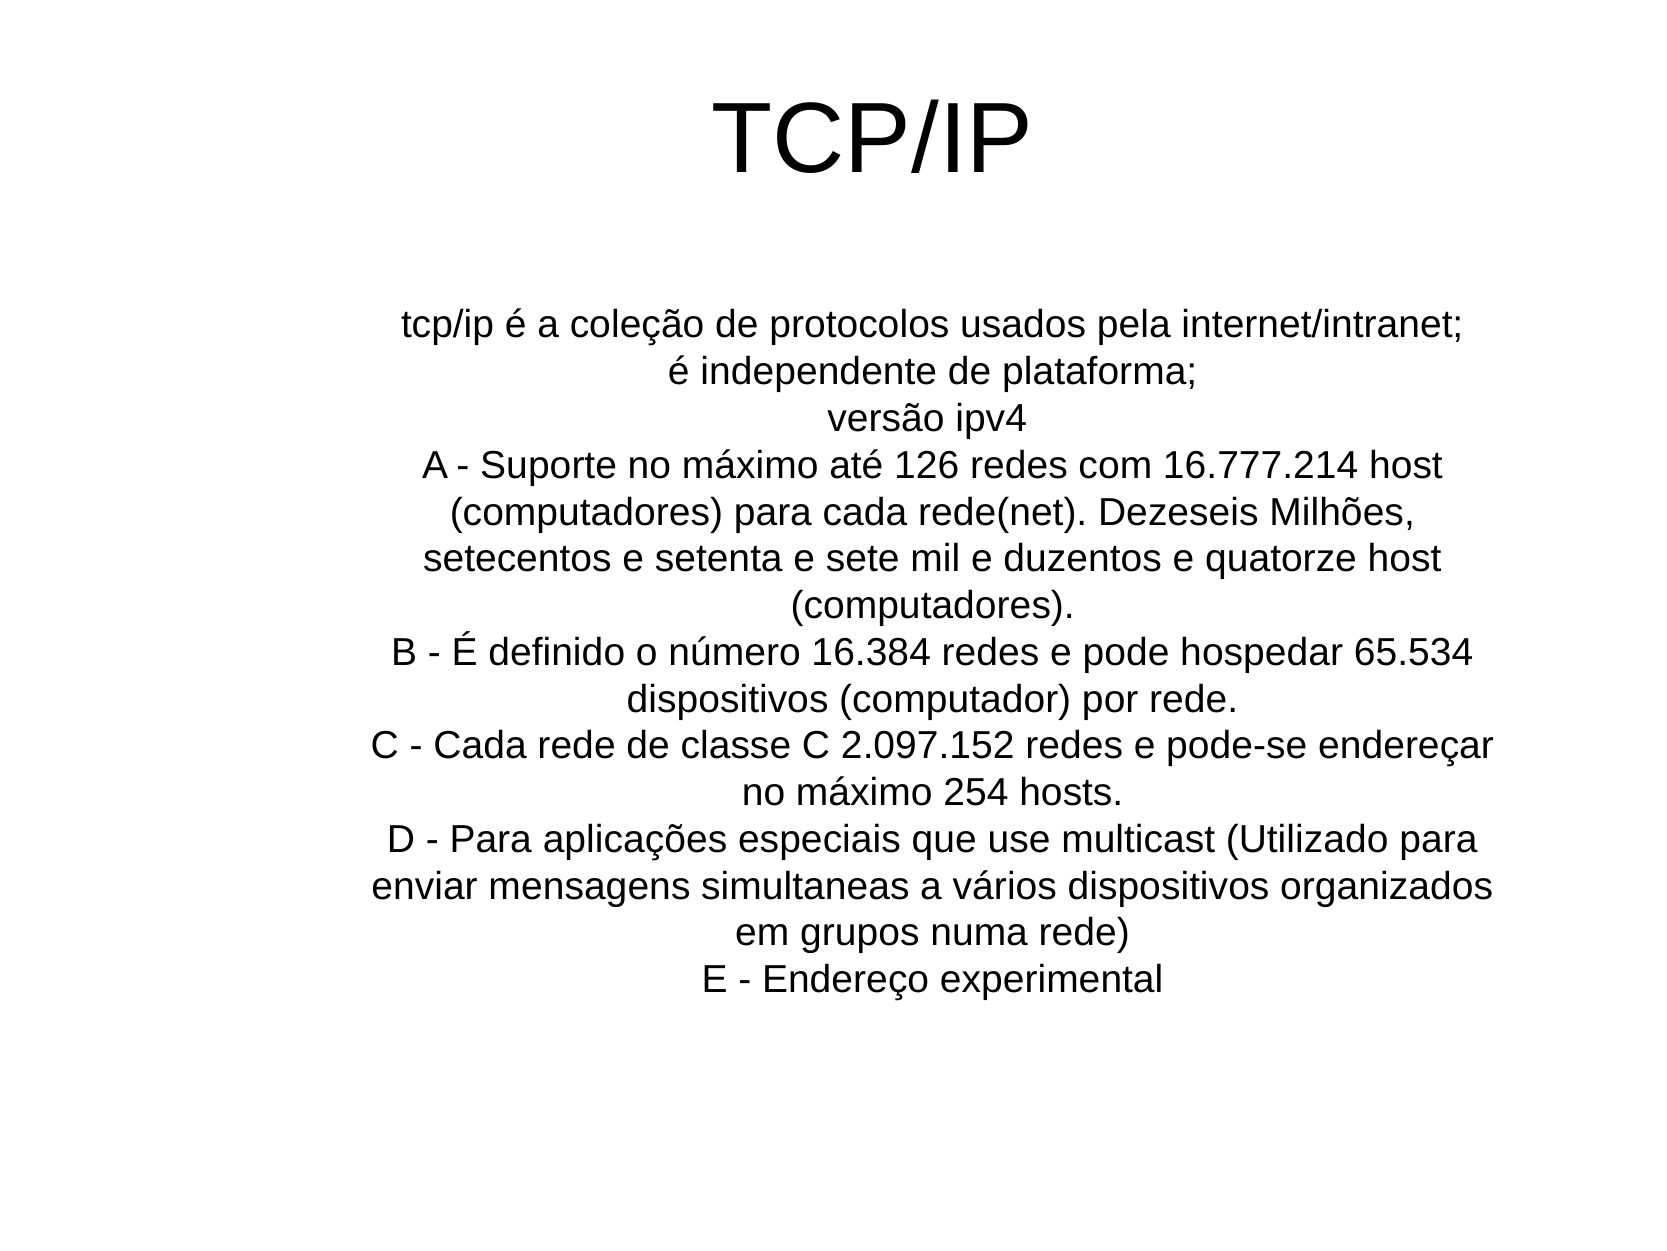

# TCP/IP
tcp/ip é a coleção de protocolos usados pela internet/intranet;
é independente de plataforma;
versão ipv4
A - Suporte no máximo até 126 redes com 16.777.214 host (computadores) para cada rede(net). Dezeseis Milhões, setecentos e setenta e sete mil e duzentos e quatorze host (computadores).
B - É definido o número 16.384 redes e pode hospedar 65.534 dispositivos (computador) por rede.
C - Cada rede de classe C 2.097.152 redes e pode-se endereçar no máximo 254 hosts.
D - Para aplicações especiais que use multicast (Utilizado para enviar mensagens simultaneas a vários dispositivos organizados em grupos numa rede)
E - Endereço experimental